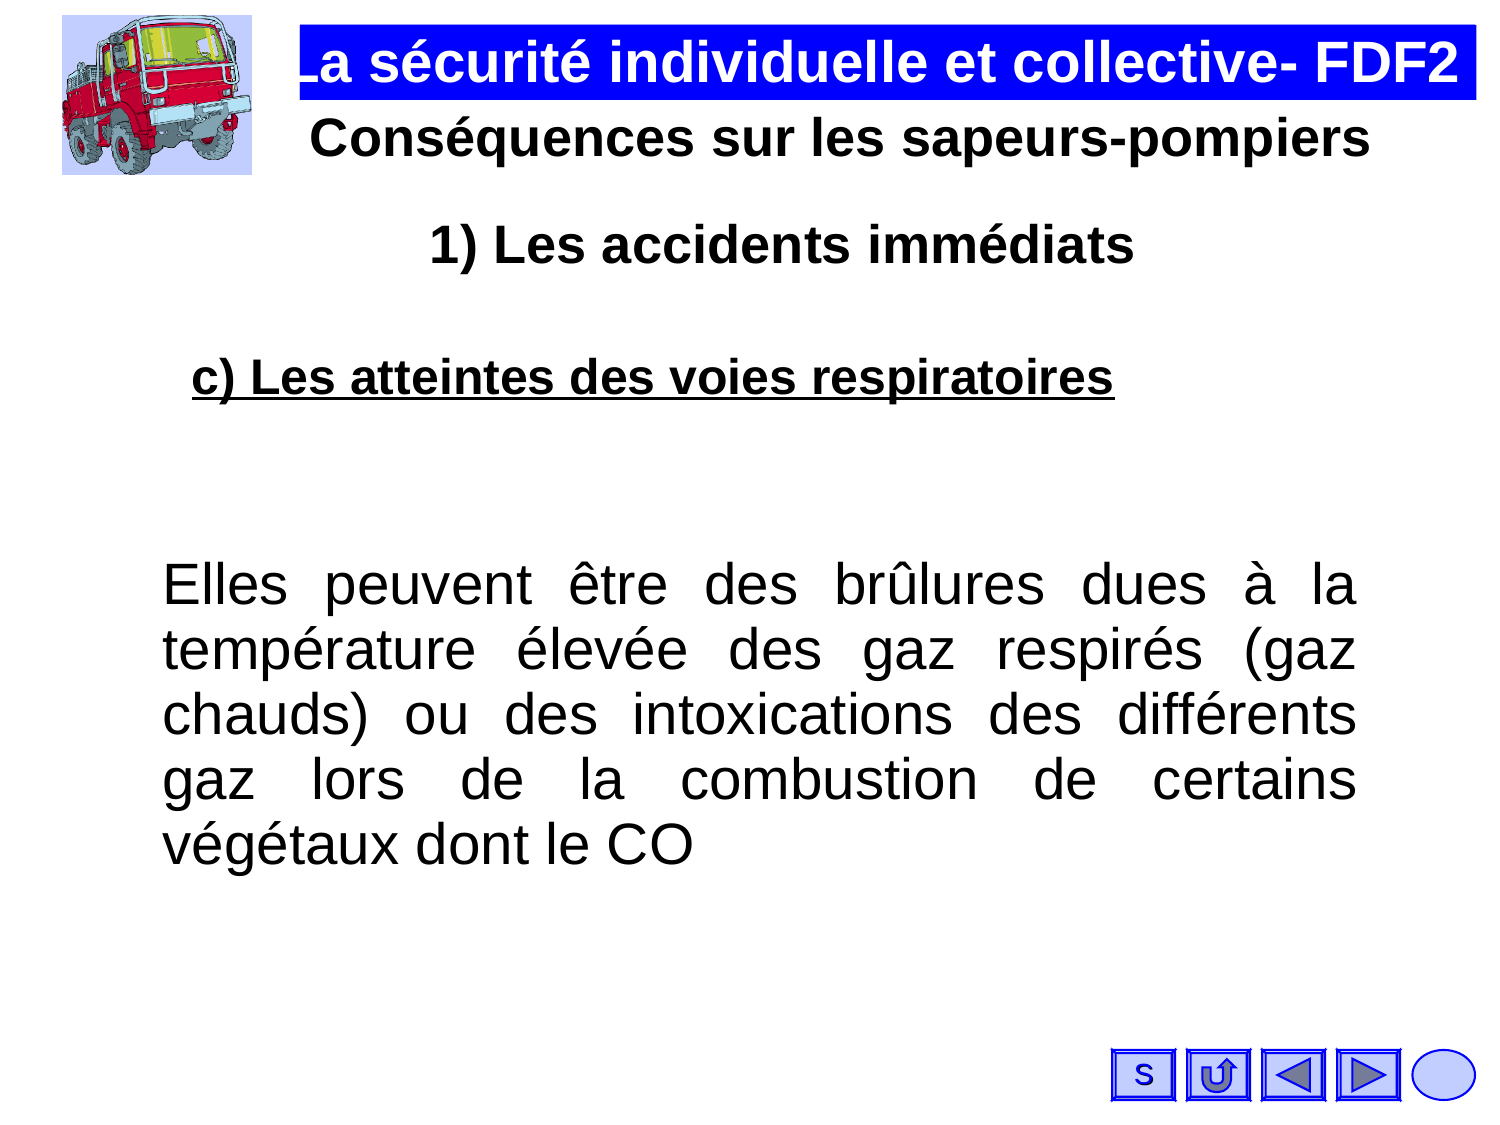

FDF2
La sécurité individuelle et collective- FDF2
La surveillance active - FDF2
Conséquences sur les sapeurs-pompiers
1) Les accidents immédiats
c) Les atteintes des voies respiratoires
Elles peuvent être des brûlures dues à la température élevée des gaz respirés (gaz chauds) ou des intoxications des différents gaz lors de la combustion de certains végétaux dont le CO